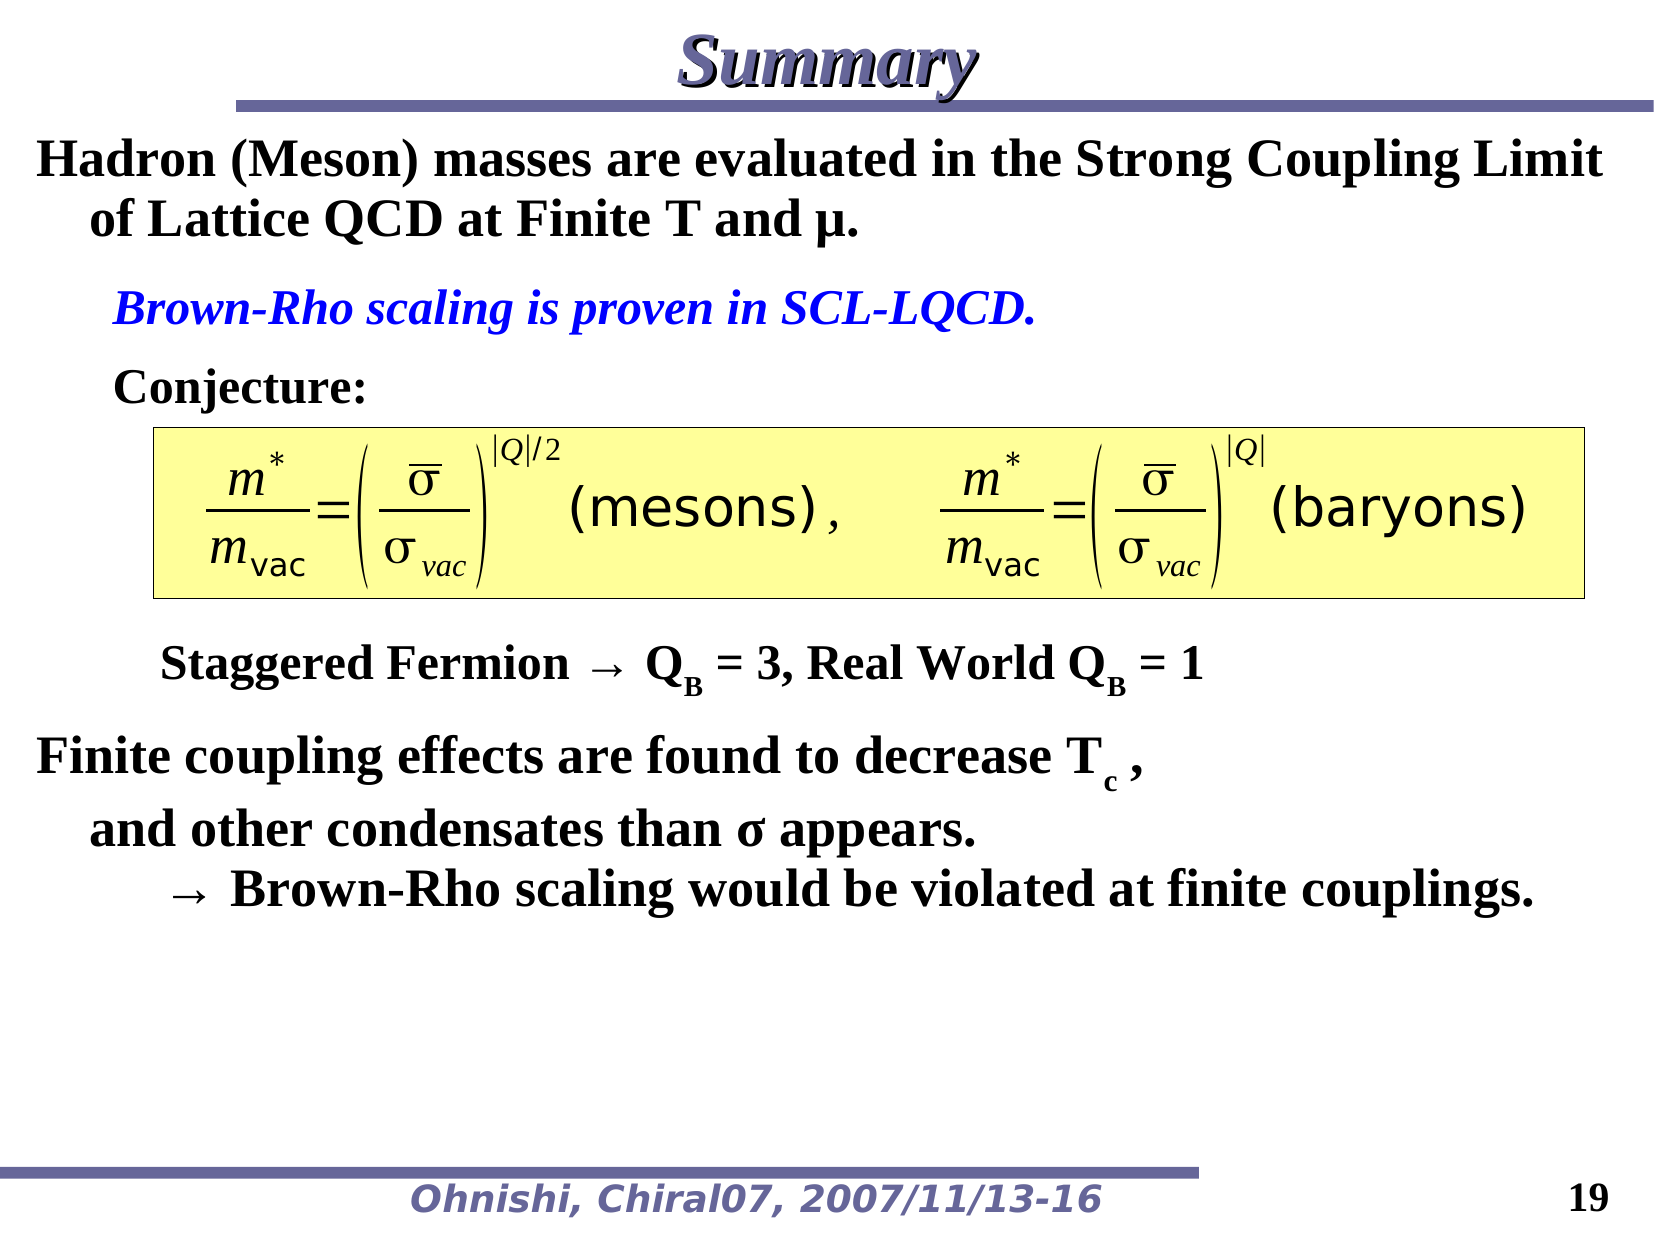

# Summary
Hadron (Meson) masses are evaluated in the Strong Coupling Limit of Lattice QCD at Finite T and μ.
Brown-Rho scaling is proven in SCL-LQCD.
Conjecture:
Staggered Fermion → QB = 3, Real World QB = 1
Finite coupling effects are found to decrease Tc ,
and other condensates than σ appears.
	→ Brown-Rho scaling would be violated at finite couplings.